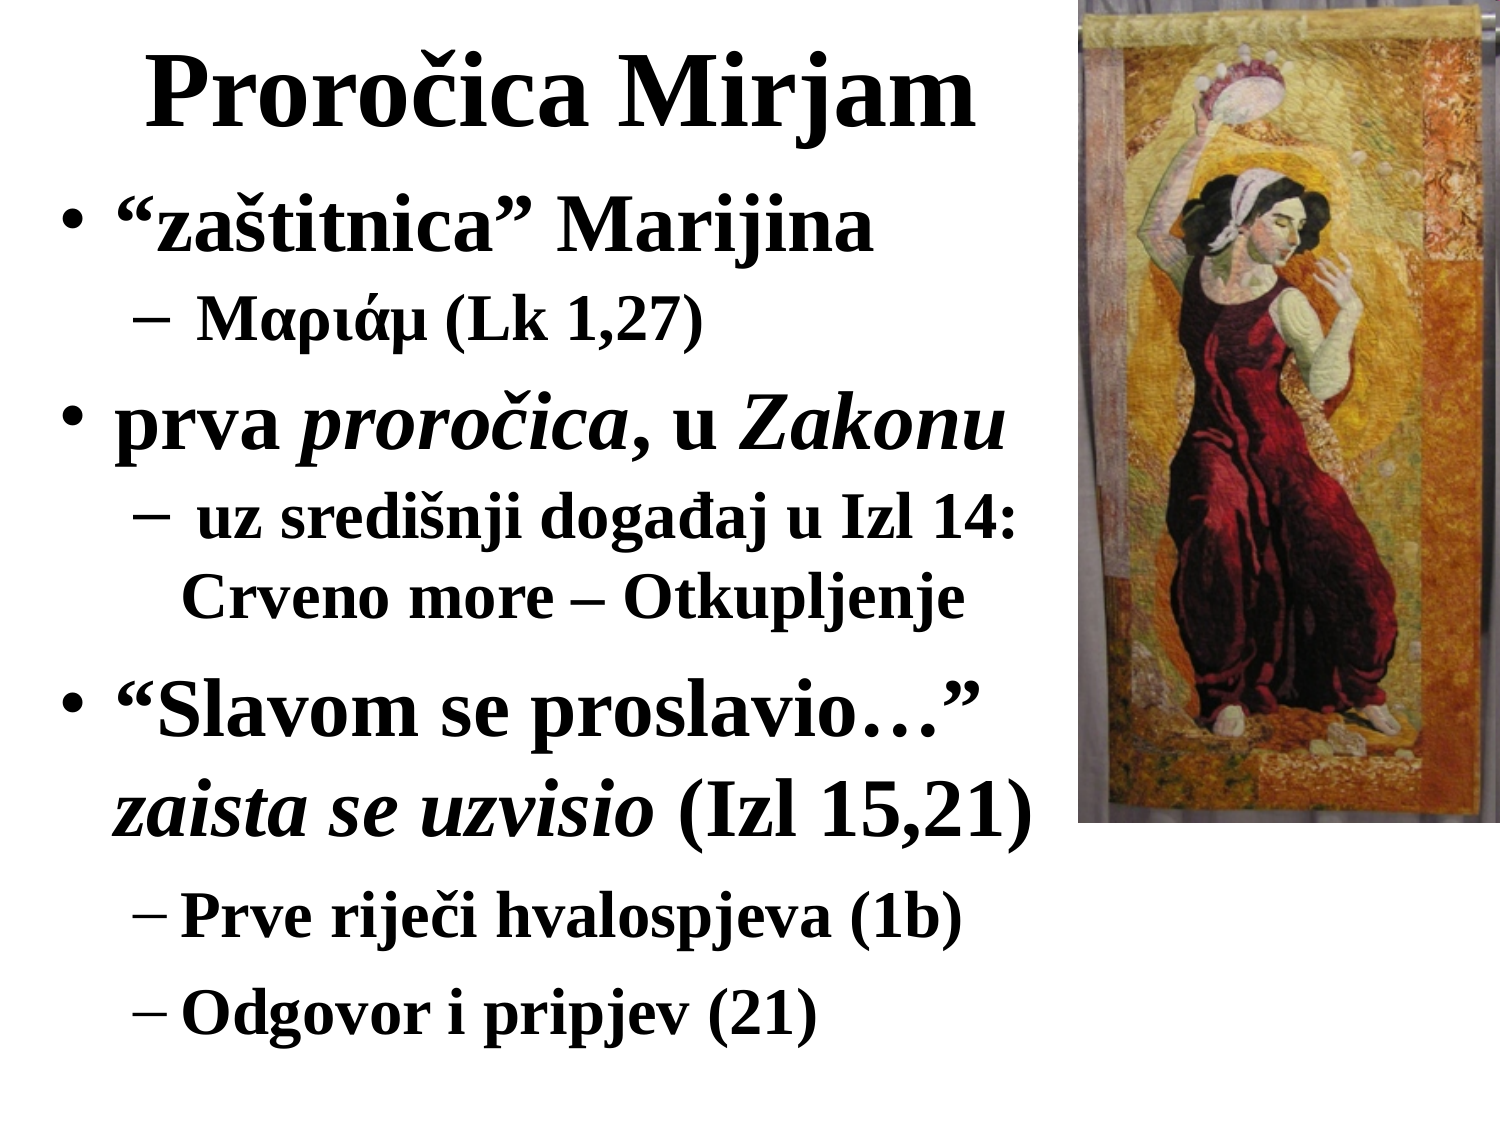

# Proročica Mirjam
“zaštitnica” Marijina
 Μαριάμ (Lk 1,27)
prva proročica, u Zakonu
 uz središnji događaj u Izl 14:
Crveno more – Otkupljenje
“Slavom se proslavio…”
zaista se uzvisio (Izl 15,21)
Prve riječi hvalospjeva (1b)
Odgovor i pripjev (21)